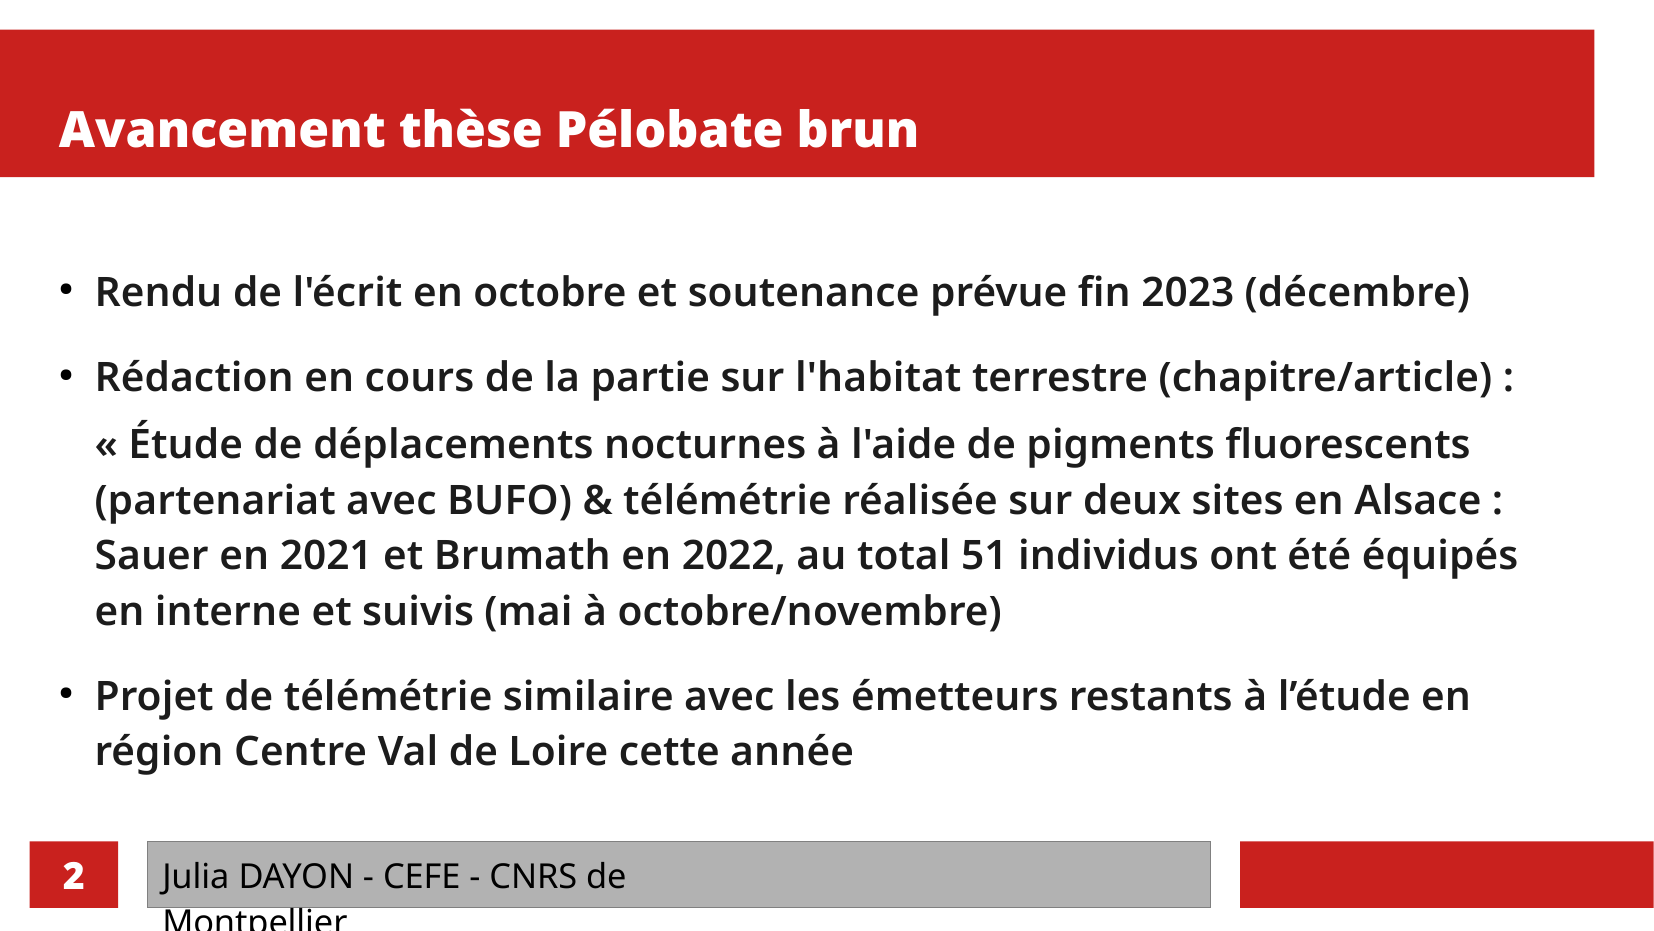

# Avancement thèse Pélobate brun
Rendu de l'écrit en octobre et soutenance prévue fin 2023 (décembre)
Rédaction en cours de la partie sur l'habitat terrestre (chapitre/article) :
« Étude de déplacements nocturnes à l'aide de pigments fluorescents (partenariat avec BUFO) & télémétrie réalisée sur deux sites en Alsace : Sauer en 2021 et Brumath en 2022, au total 51 individus ont été équipés en interne et suivis (mai à octobre/novembre)
Projet de télémétrie similaire avec les émetteurs restants à l’étude en région Centre Val de Loire cette année
2
Julia DAYON - CEFE - CNRS de Montpellier